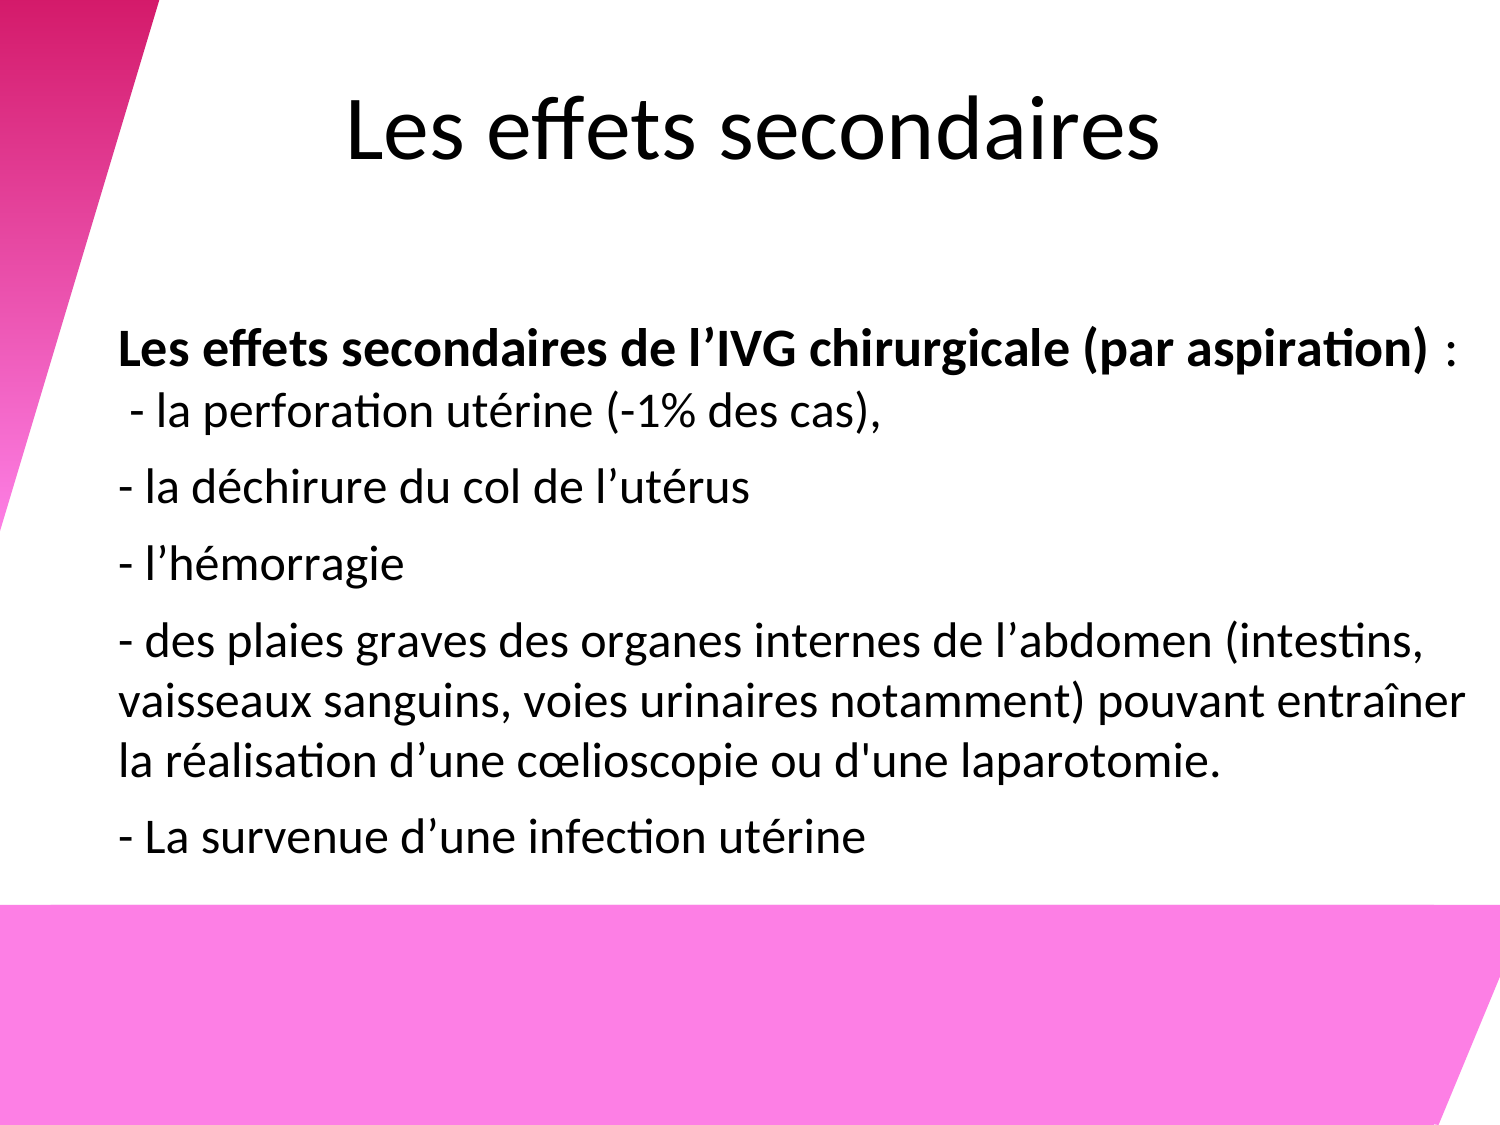

# Les effets secondaires
Les effets secondaires de l’IVG chirurgicale (par aspiration) : - la perforation utérine (-1% des cas),
- la déchirure du col de l’utérus
- l’hémorragie
- des plaies graves des organes internes de l’abdomen (intestins, vaisseaux sanguins, voies urinaires notamment) pouvant entraîner la réalisation d’une cœlioscopie ou d'une laparotomie.
- La survenue d’une infection utérine